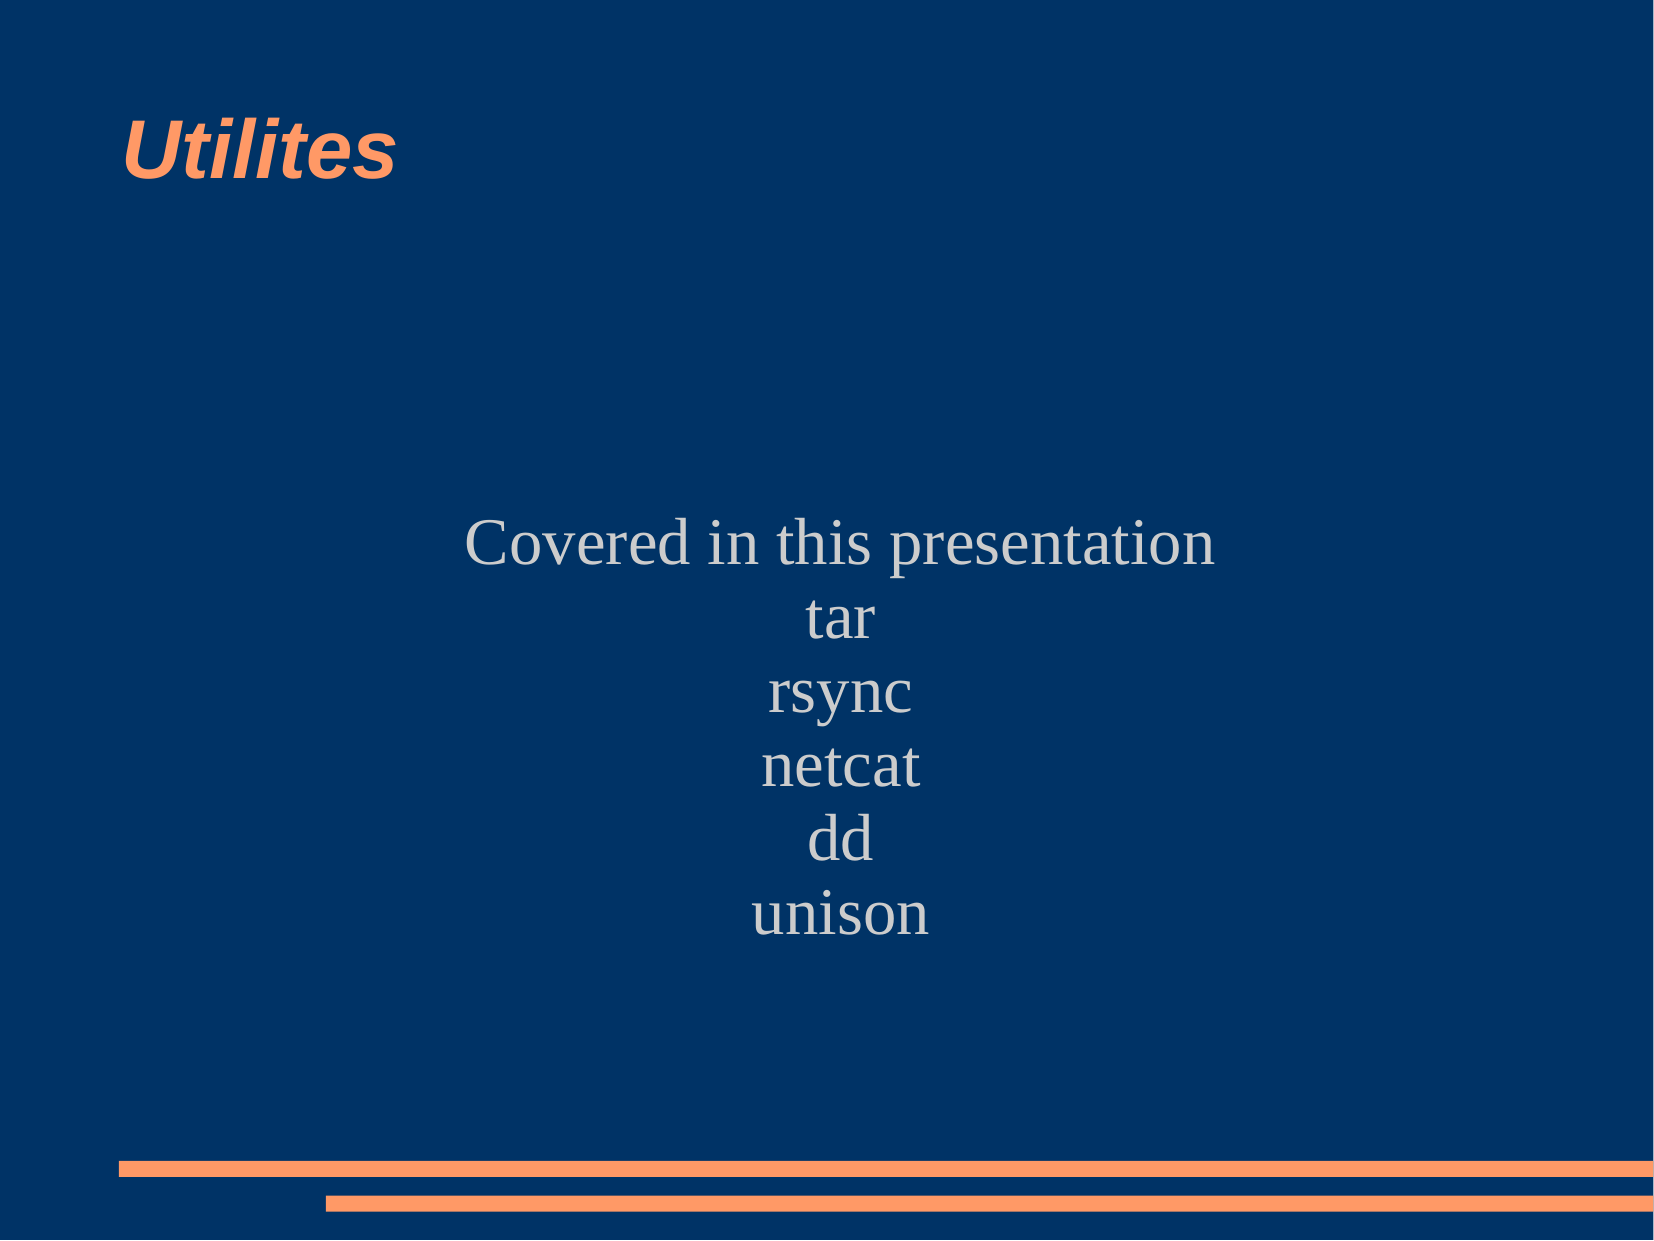

# Utilites
Covered in this presentation
tar
rsync
netcat
dd
unison